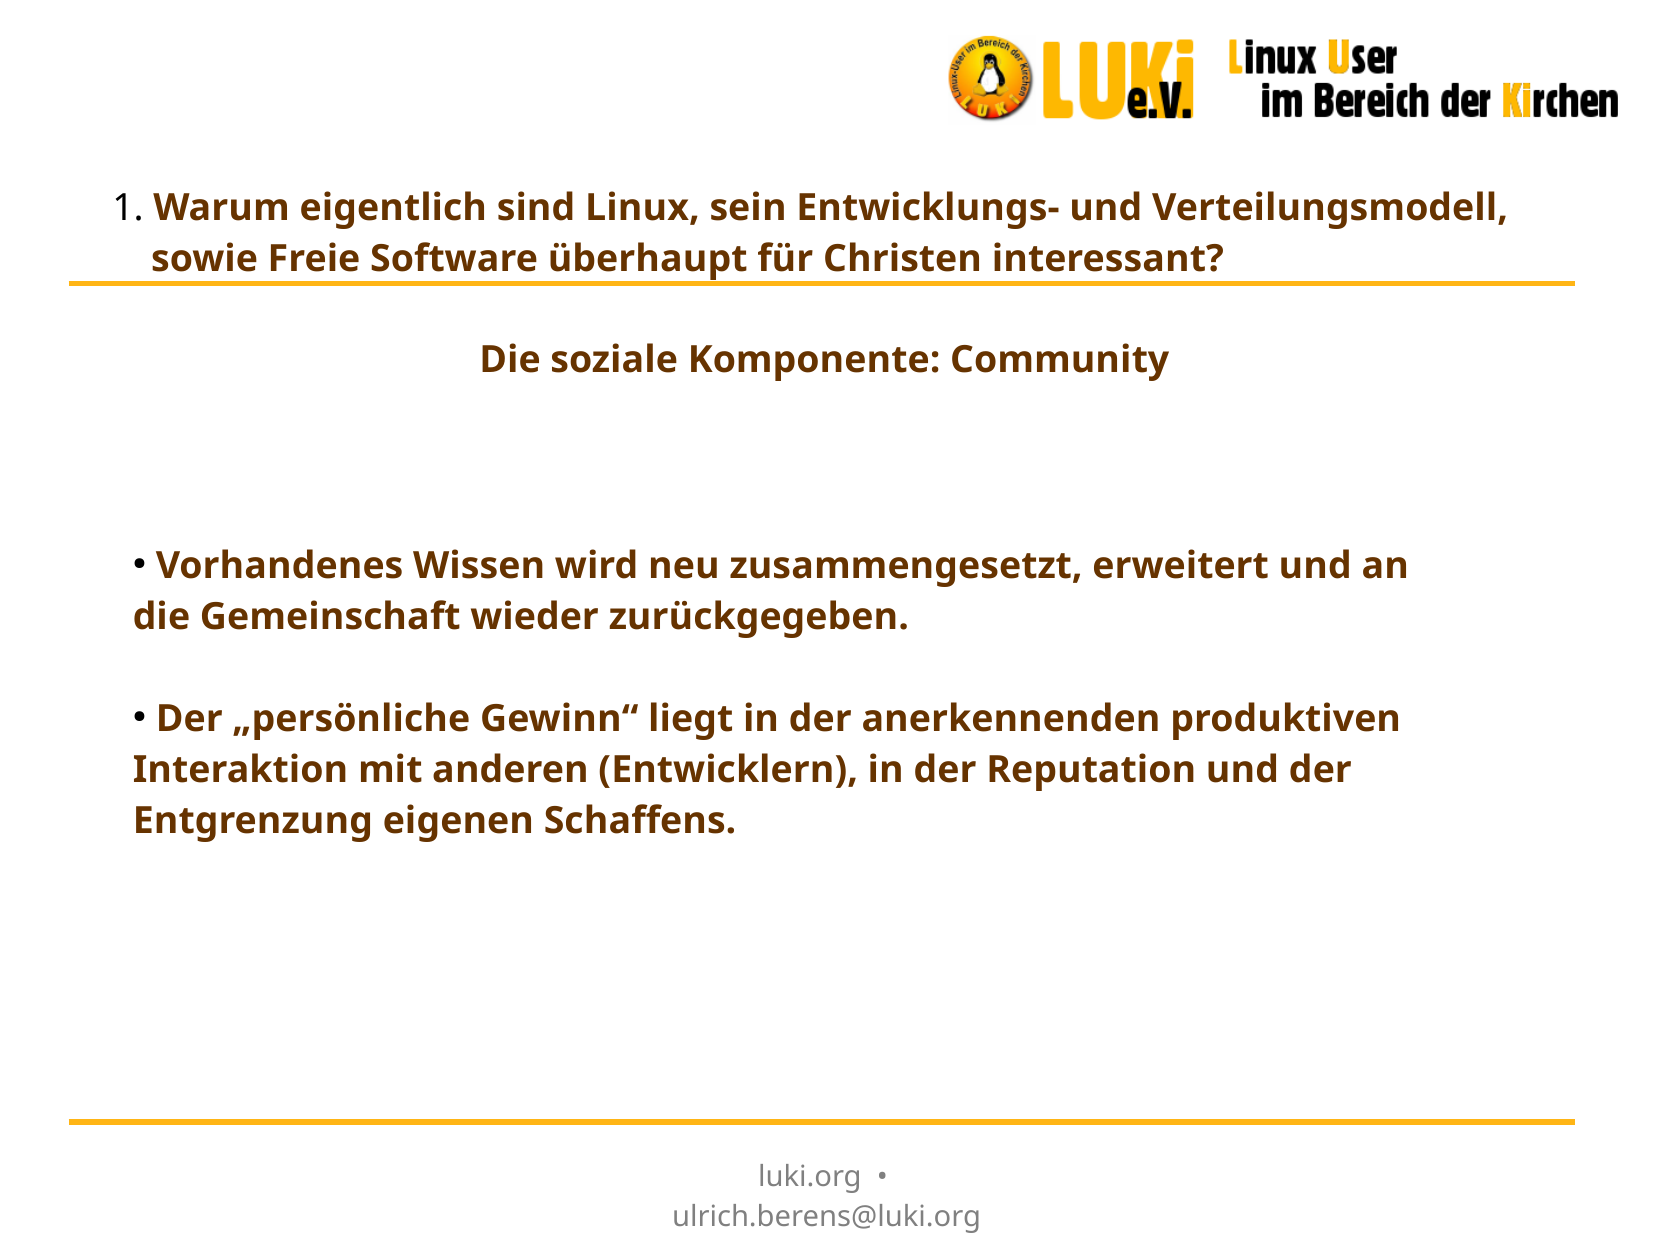

Warum eigentlich sind Linux, sein Entwicklungs- und Verteilungsmodell,
 sowie Freie Software überhaupt für Christen interessant?
Die soziale Komponente: Community
 Vorhandenes Wissen wird neu zusammengesetzt, erweitert und an die Gemeinschaft wieder zurückgegeben.
 Der „persönliche Gewinn“ liegt in der anerkennenden produktiven Interaktion mit anderen (Entwicklern), in der Reputation und der Entgrenzung eigenen Schaffens.
luki.org • ulrich.berens@luki.org